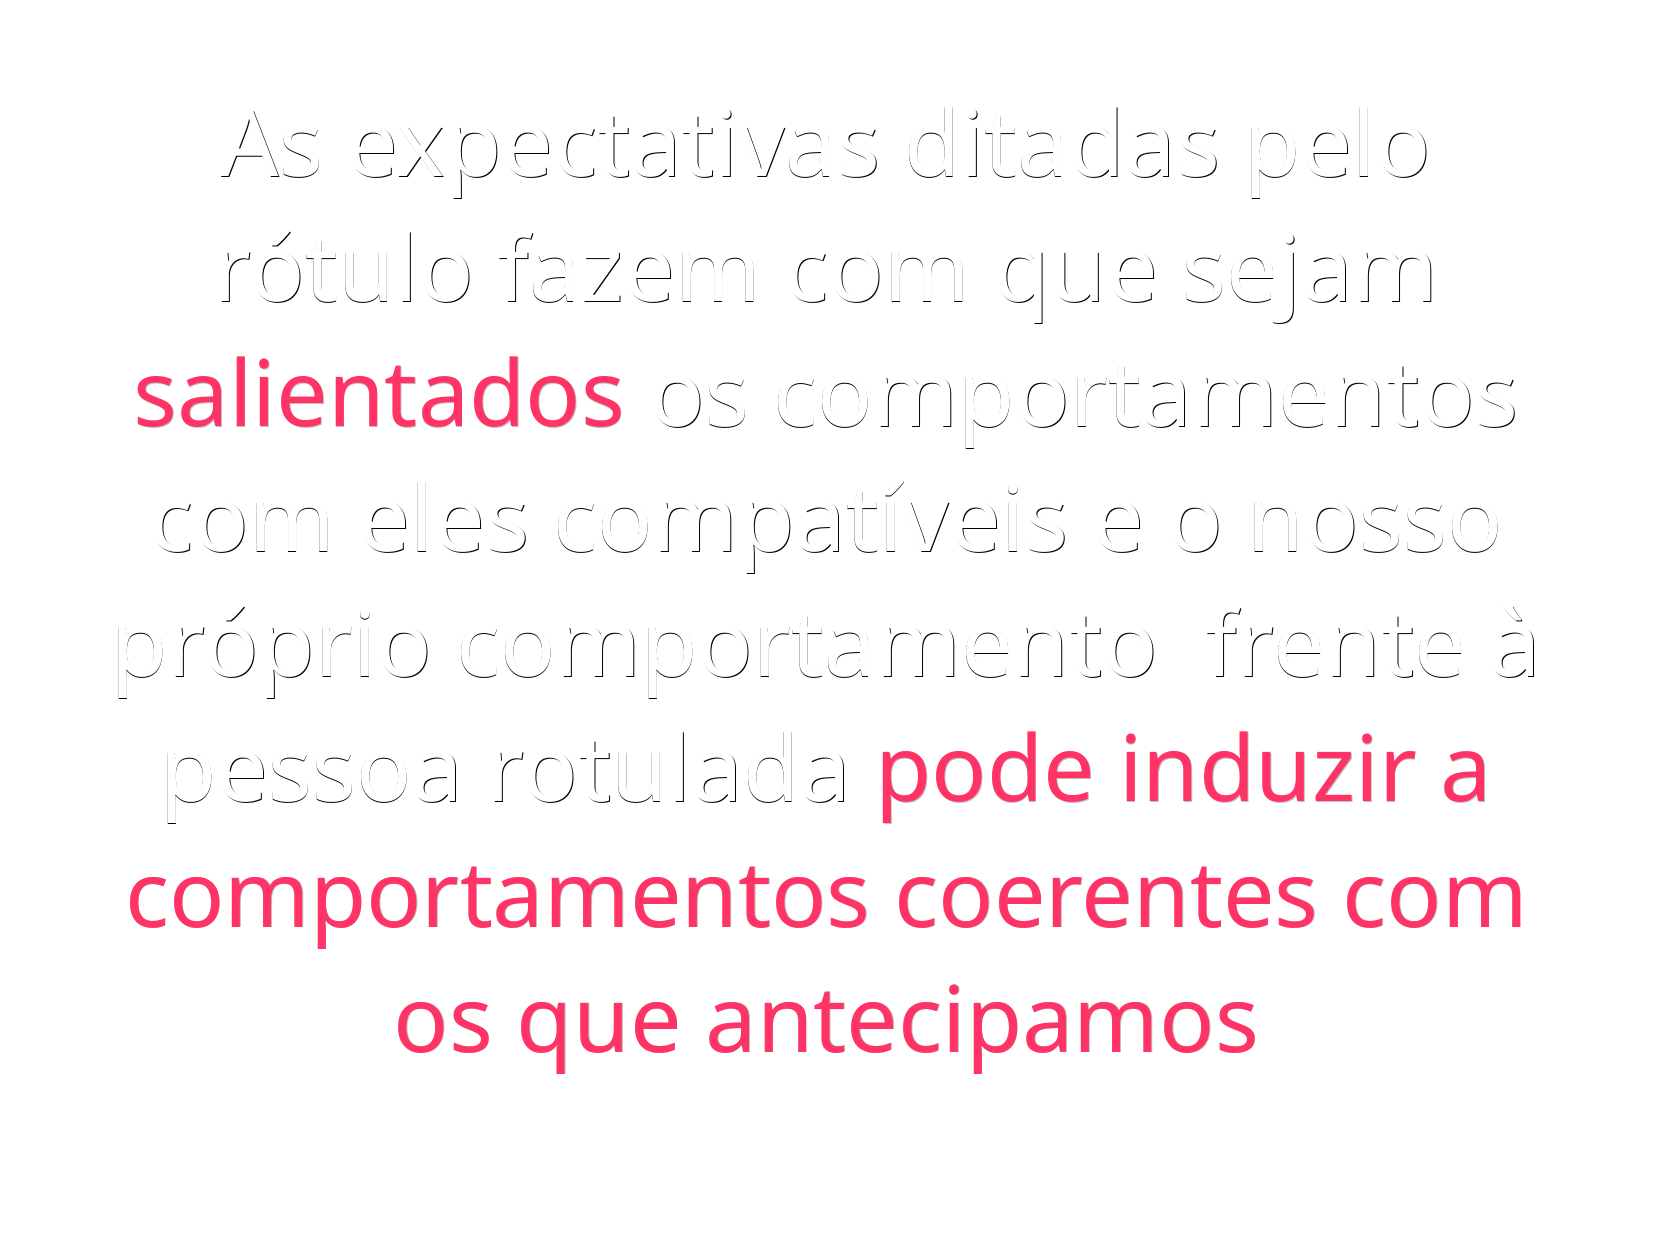

# As expectativas ditadas pelo rótulo fazem com que sejam salientados os comportamentos com eles compatíveis e o nosso próprio comportamento frente à pessoa rotulada pode induzir a comportamentos coerentes com os que antecipamos